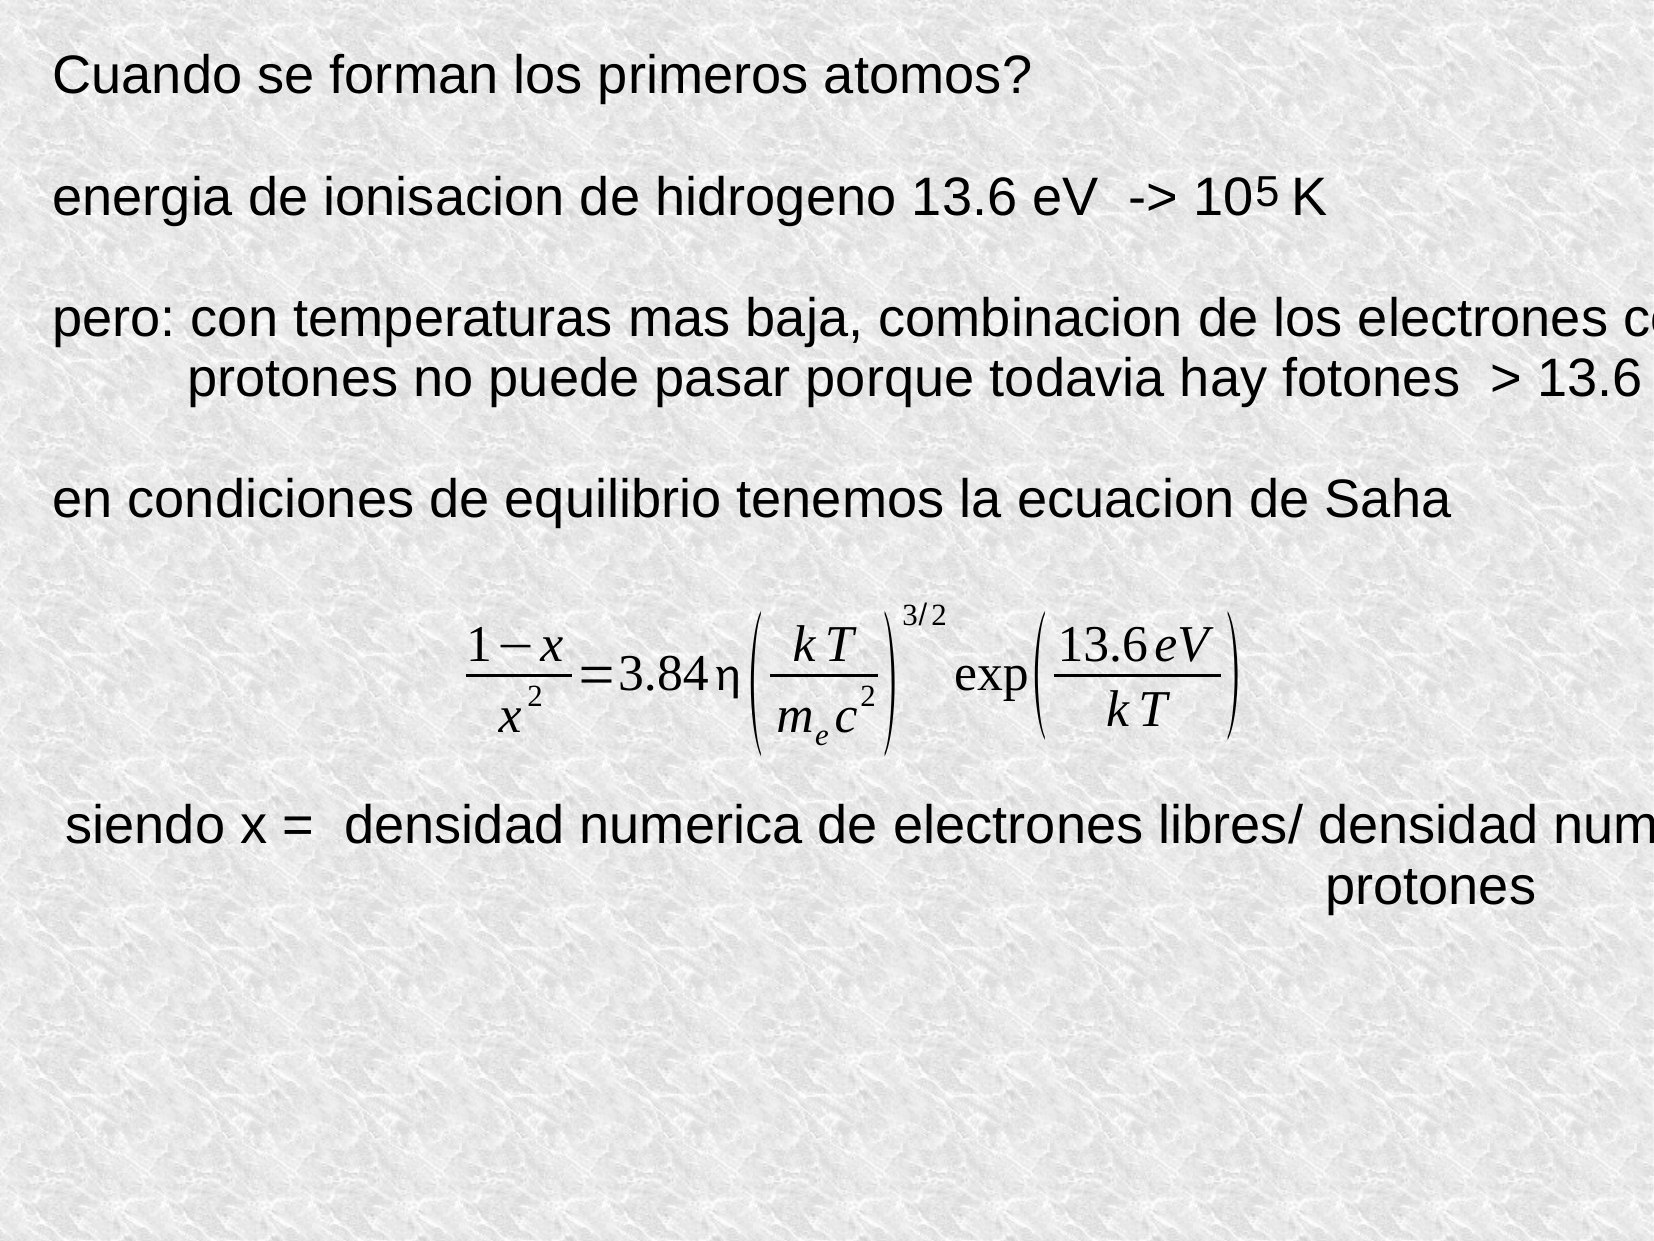

Cuando se forman los primeros atomos?
energia de ionisacion de hidrogeno 13.6 eV -> 105 K
pero: con temperaturas mas baja, combinacion de los electrones con los
 protones no puede pasar porque todavia hay fotones > 13.6 eV
en condiciones de equilibrio tenemos la ecuacion de Saha
siendo x = densidad numerica de electrones libres/ densidad num. de
 protones